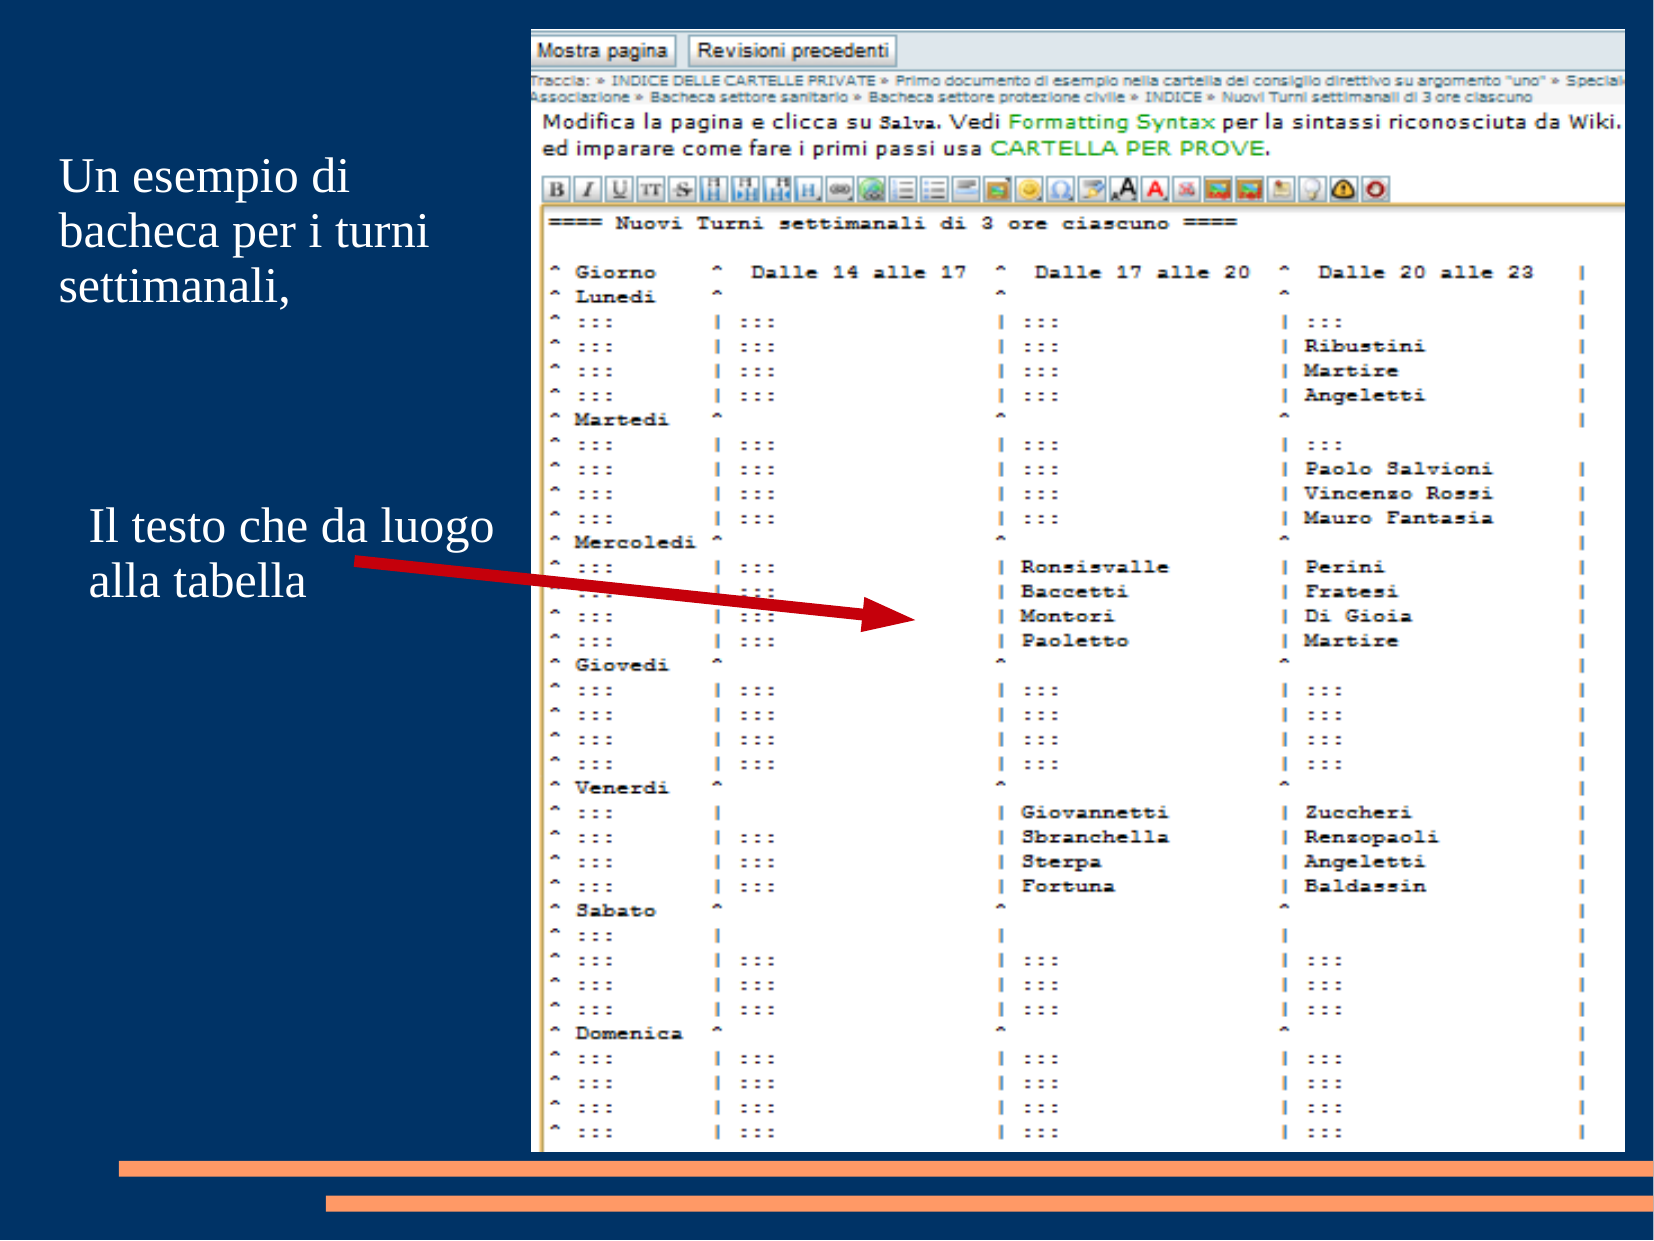

Un esempio di bacheca per i turni settimanali,
Il testo che da luogo
alla tabella